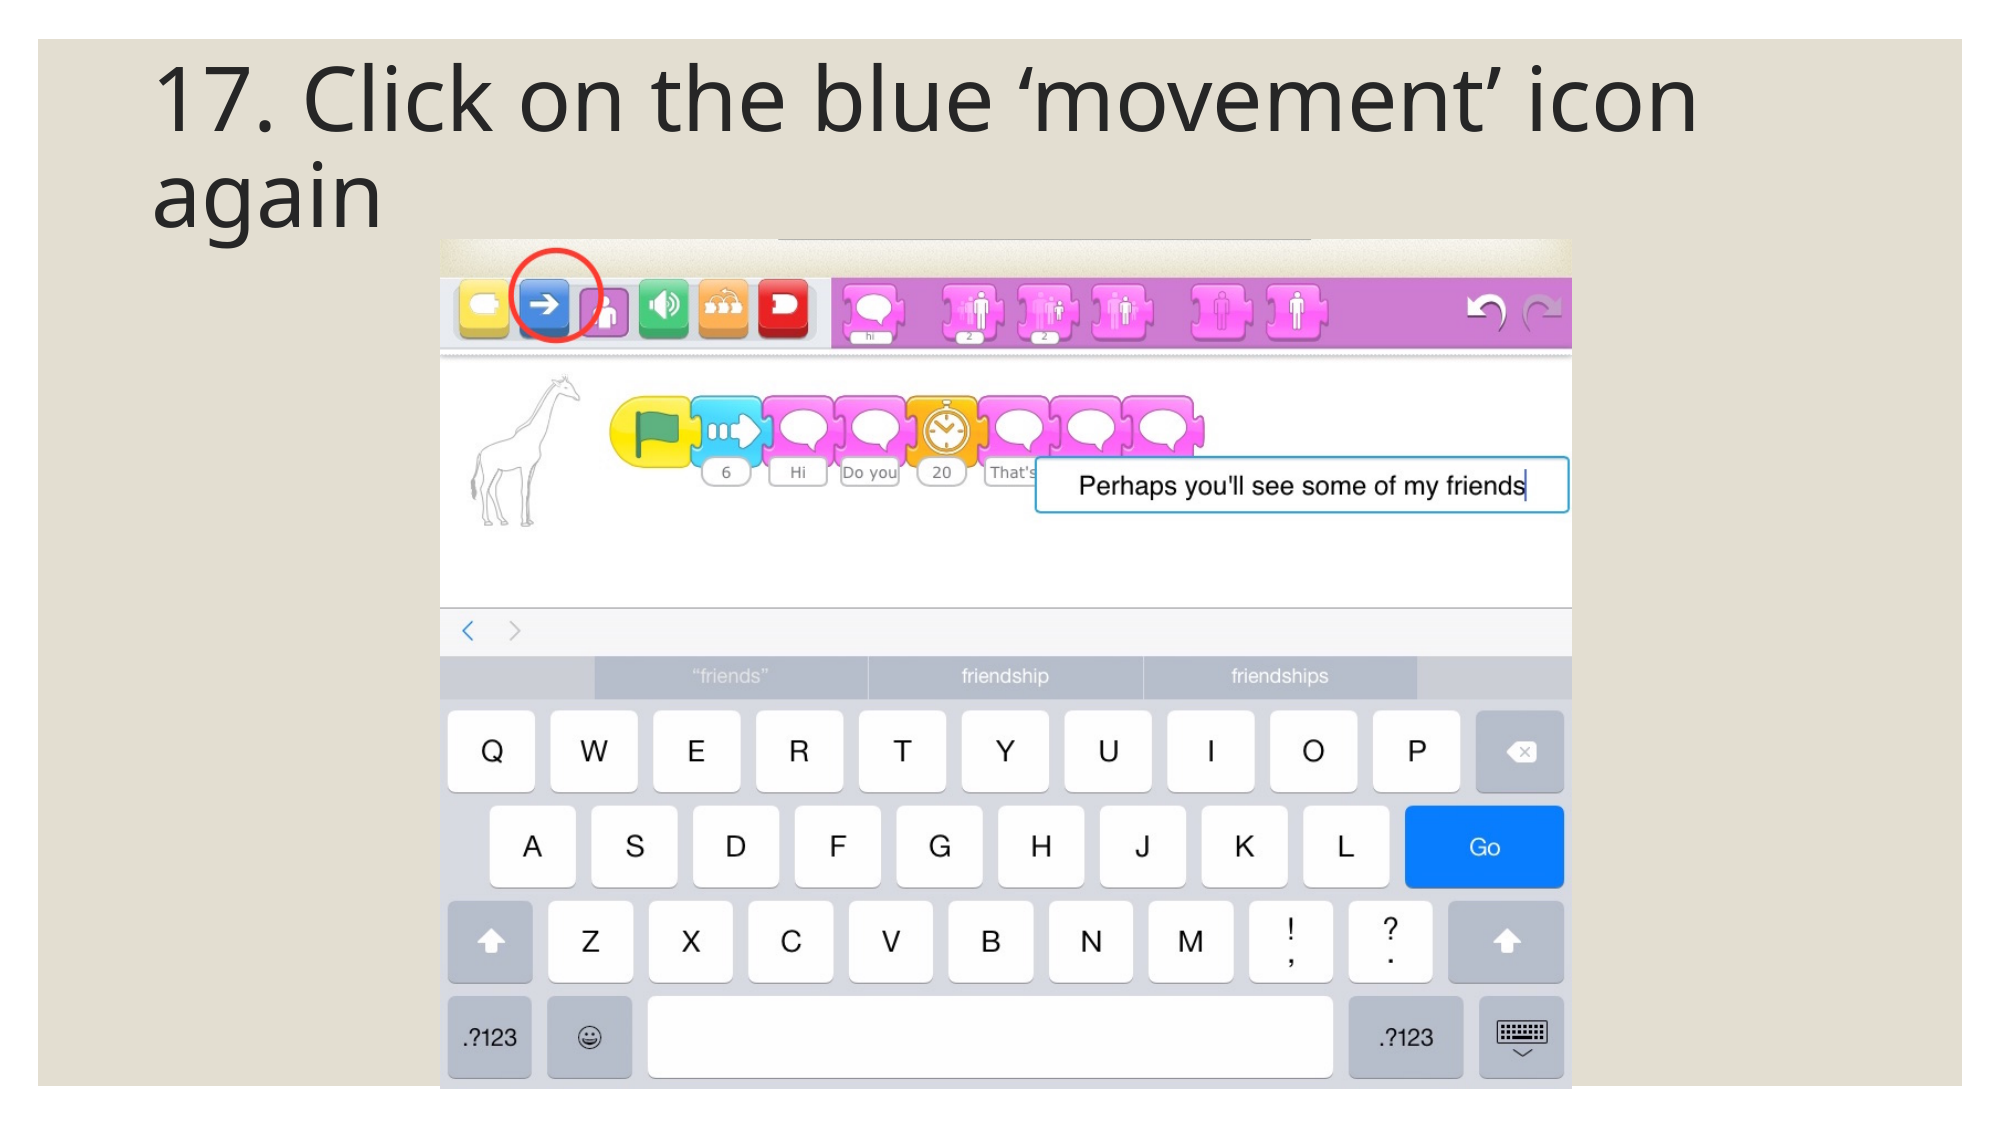

# 17. Click on the blue ‘movement’ icon again